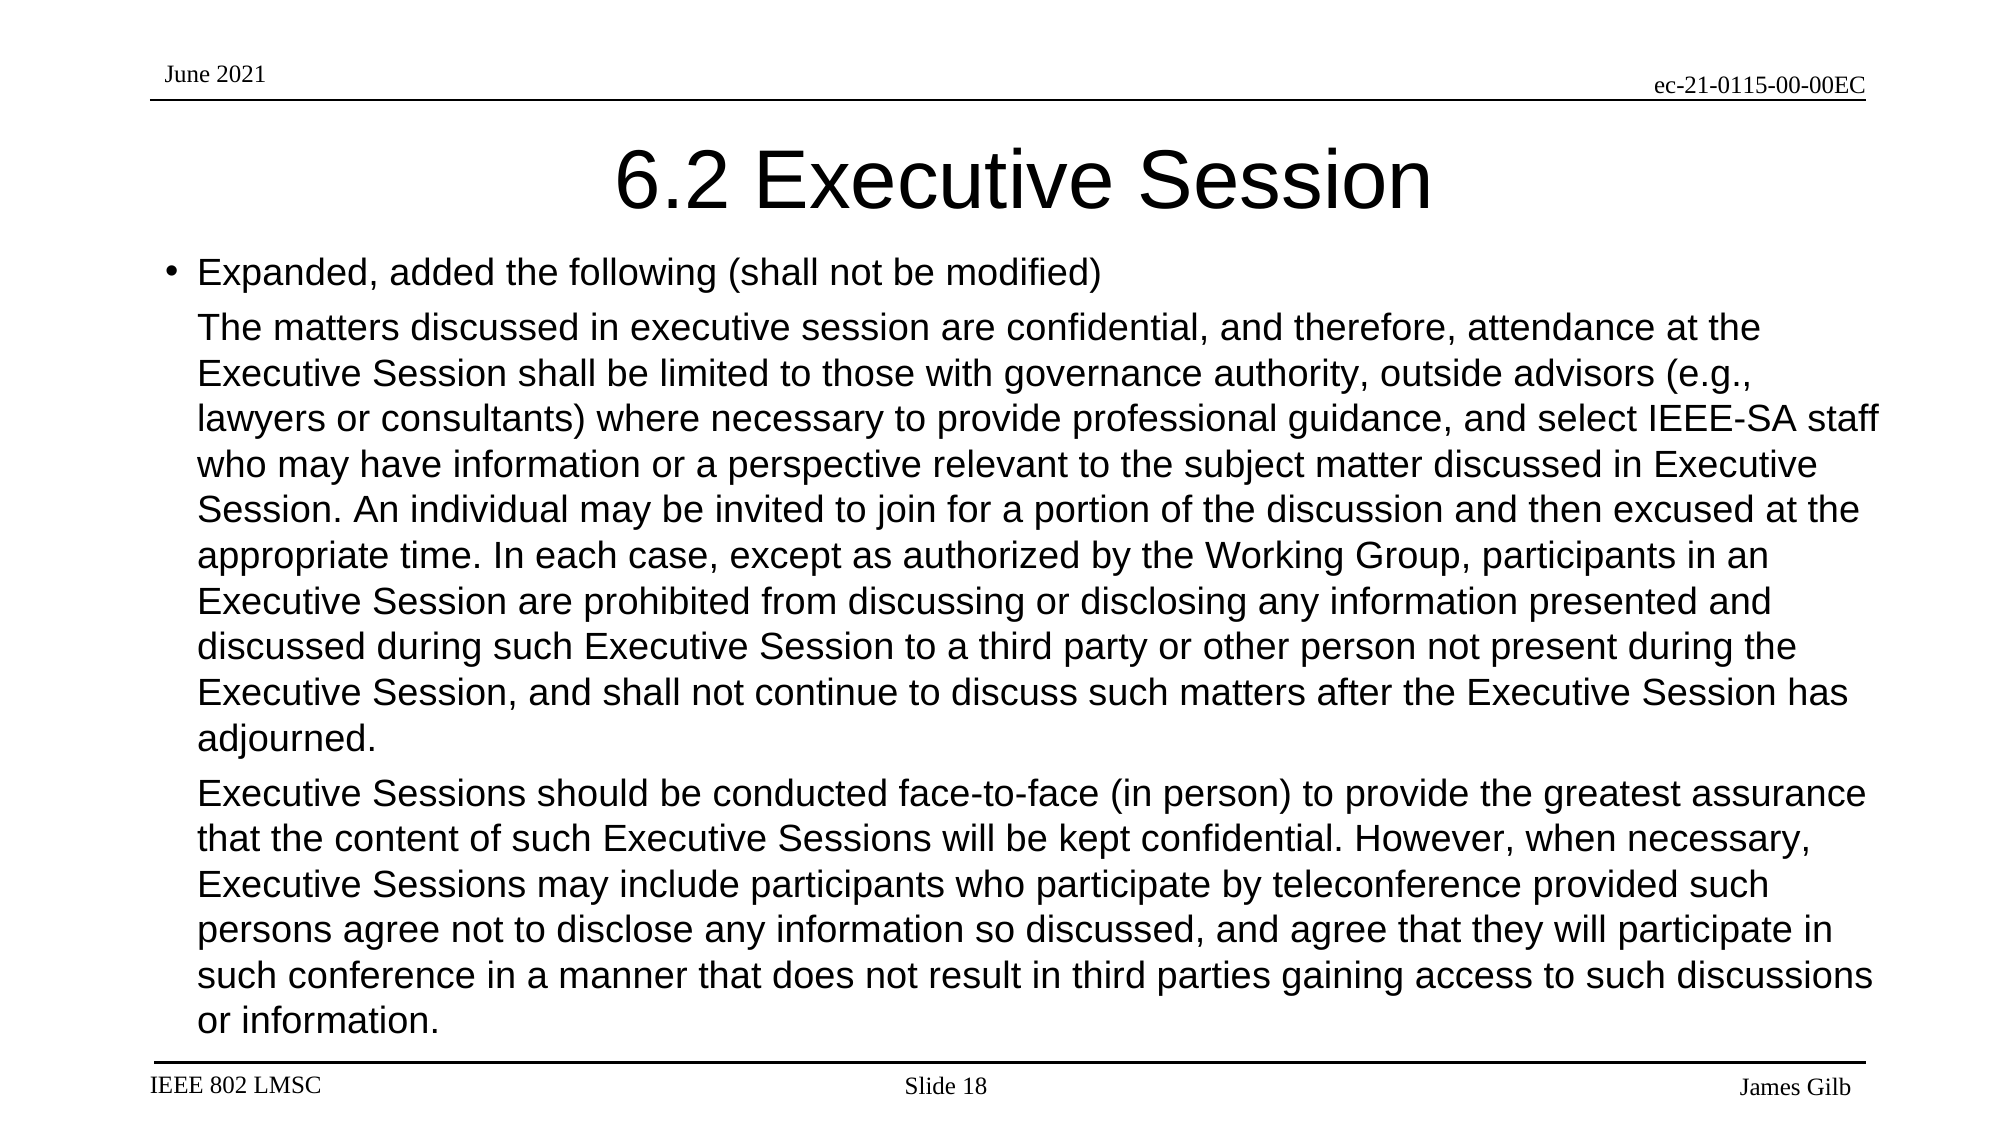

# 6.2 Executive Session
Expanded, added the following (shall not be modified)
The matters discussed in executive session are confidential, and therefore, attendance at the Executive Session shall be limited to those with governance authority, outside advisors (e.g., lawyers or consultants) where necessary to provide professional guidance, and select IEEE-SA staff who may have information or a perspective relevant to the subject matter discussed in Executive Session. An individual may be invited to join for a portion of the discussion and then excused at the appropriate time. In each case, except as authorized by the Working Group, participants in an Executive Session are prohibited from discussing or disclosing any information presented and discussed during such Executive Session to a third party or other person not present during the Executive Session, and shall not continue to discuss such matters after the Executive Session has adjourned.
Executive Sessions should be conducted face-to-face (in person) to provide the greatest assurance that the content of such Executive Sessions will be kept confidential. However, when necessary, Executive Sessions may include participants who participate by teleconference provided such persons agree not to disclose any information so discussed, and agree that they will participate in such conference in a manner that does not result in third parties gaining access to such discussions or information.
18